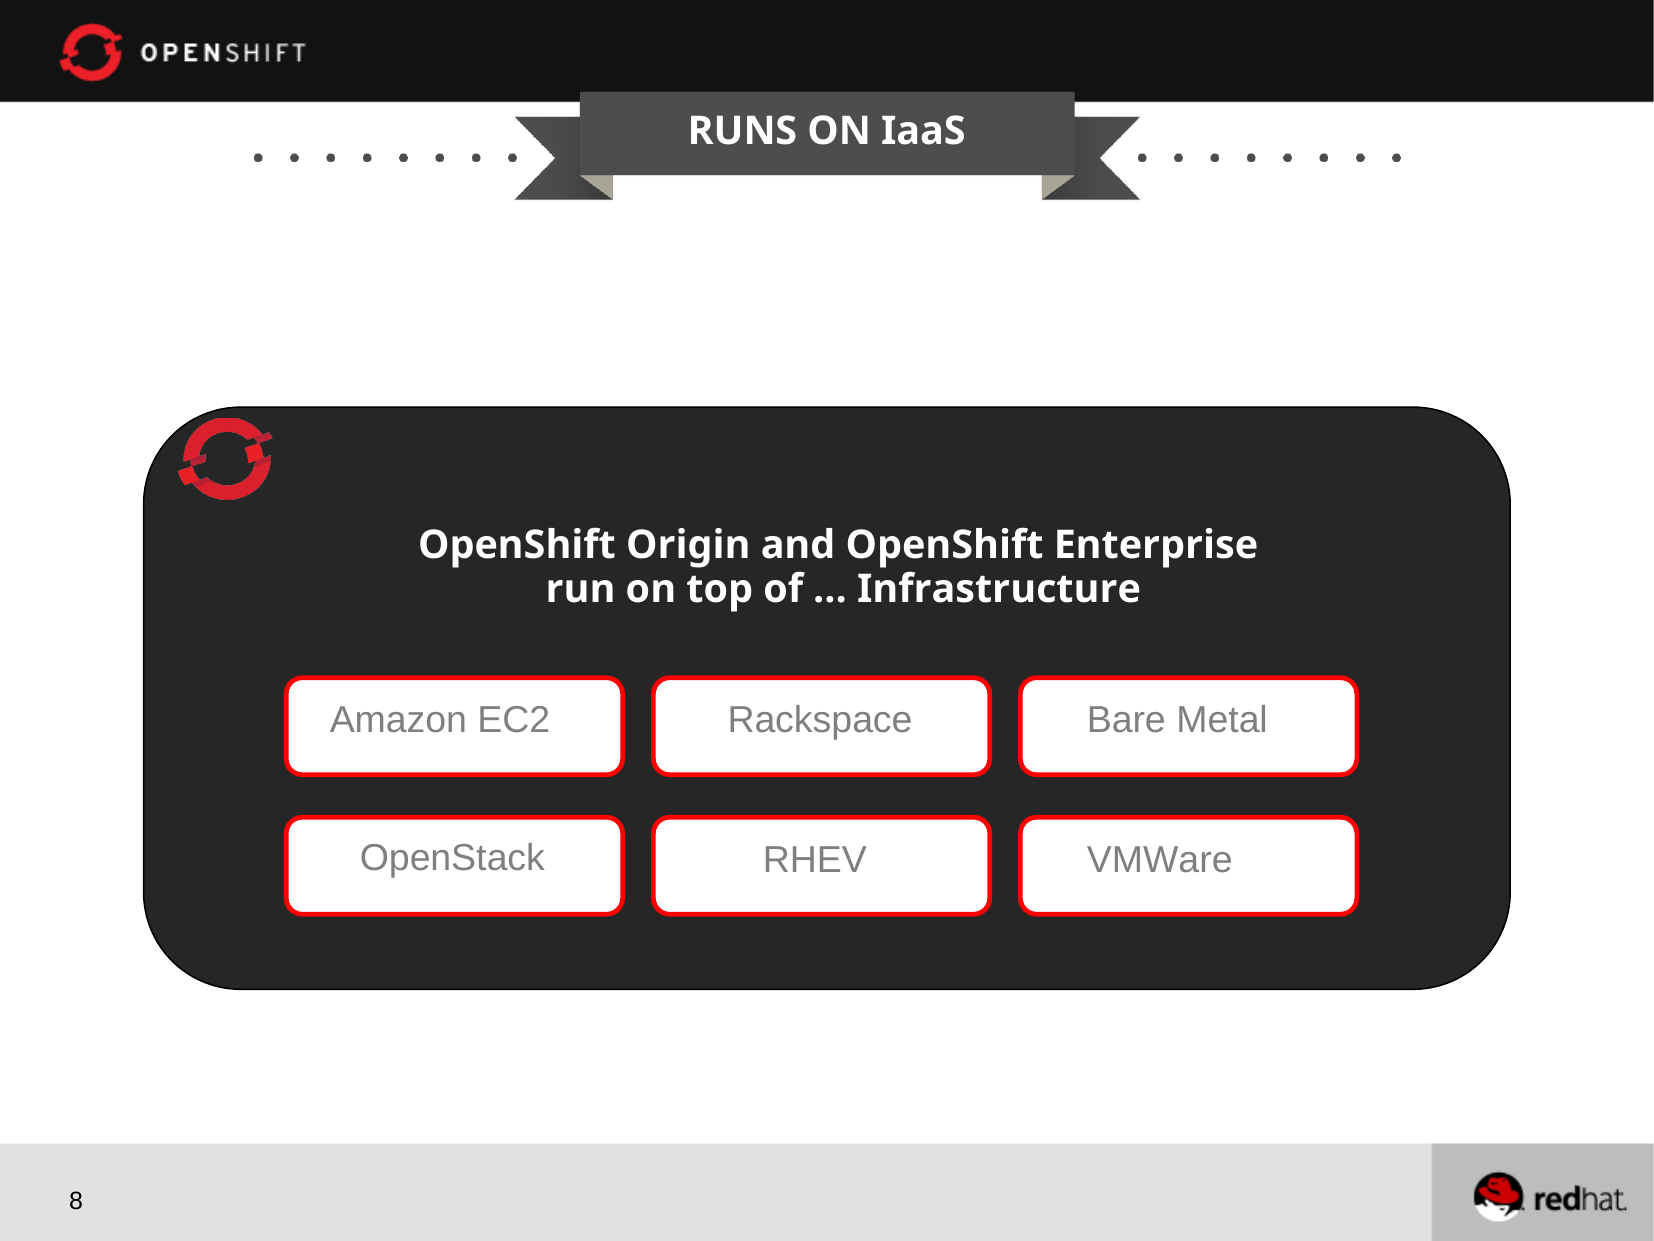

RUNS ON IaaS
OpenShift Origin and OpenShift Enterprise
run on top of ... Infrastructure
Amazon EC2
Rackspace
Bare Metal
OpenStack
RHEV
VMWare